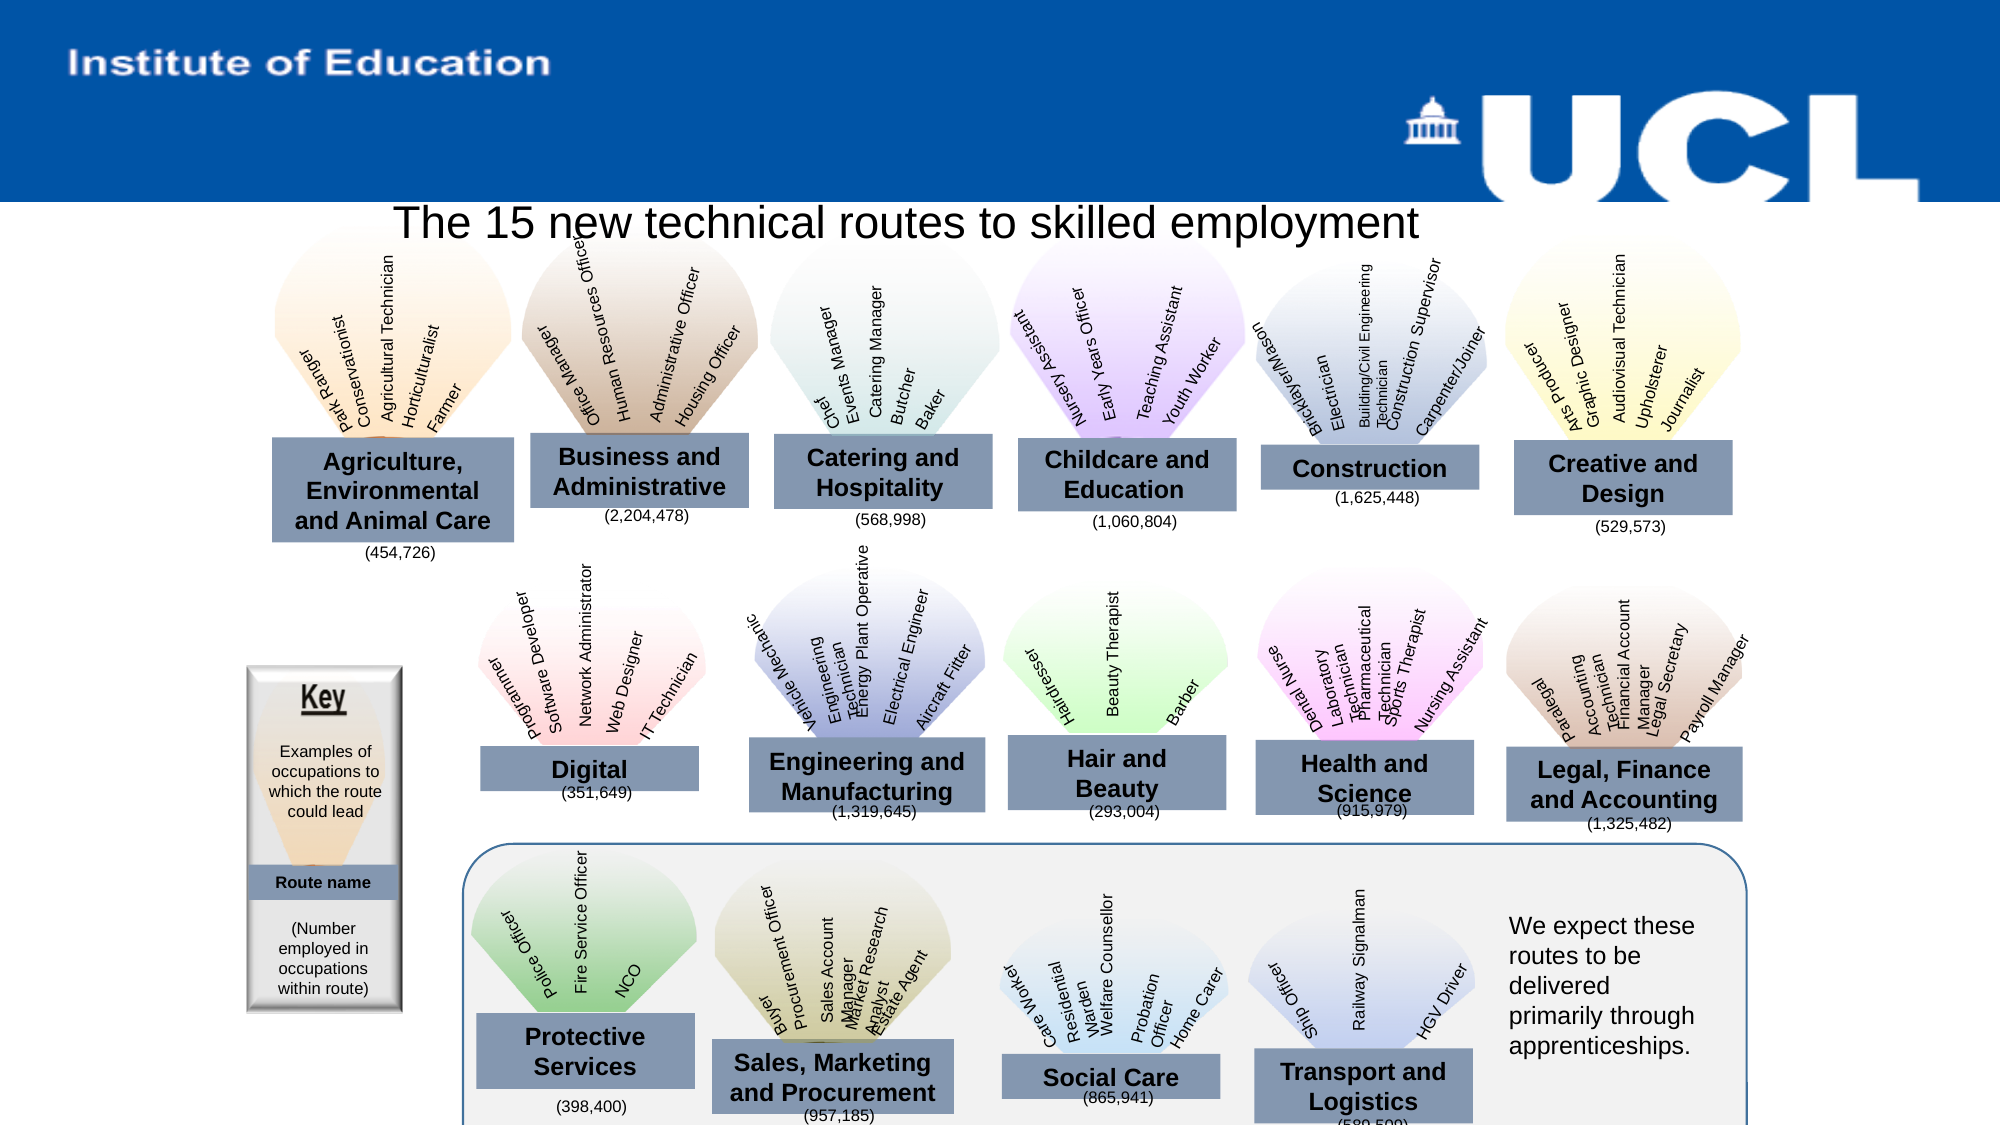

# The 15 new technical routes to skilled employment
Business and Administrative
Human Resources Officer
Administrative Officer
Office Manager
Housing Officer
(2,204,478)
Building/Civil Engineering Technician
Construction Supervisor
Carpenter/Joiner
Electrician
Bricklayer/Mason
Construction
(1,625,448)
Conservationist
Agricultural Technician
Horticulturalist
Park Ranger
Farmer
Agriculture, Environmental and Animal Care
(454,726)
Events Manager
Catering Manager
Butcher
Chef
Baker
Catering and Hospitality
(568,998)
Childcare and Education
Early Years Officer
Teaching Assistant
Nursery Assistant
Youth Worker
(1,060,804)
Graphic Designer
Audiovisual Technician
Upholsterer
Journalist
Arts Producer
Creative and Design
(529,573)
Hair and Beauty
Beauty Therapist
Barber
Hairdresser
(293,004)
Network Administrator
Software Developer
Web Designer
IT Technician
Programmer
Digital
(351,649)
Energy Plant Operative
Electrical Engineer
Engineering Technician
Aircraft Fitter
Vehicle Mechanic
Engineering and Manufacturing
(1,319,645)
Legal, Finance and Accounting
Financial Account Manager
Legal Secretary
Accounting Technician
Payroll Manager
Paralegal
(1,325,482)
Laboratory Technician
Pharmaceutical Technician
Sports Therapist
Nursing Assistant
Dental Nurse
Health and Science
(915,979)
Examples of occupations to which the route could lead
Route name
(Number employed in occupations within route)
Fire Service Officer
Protective Services
NCO
Police Officer
(398,400)
Transport and Logistics
Railway Signalman
HGV Driver
Ship Officer
(589,509)
Sales Account Manager
Market Research Analyst
Procurement Officer
Buyer
Estate Agent
Sales, Marketing and Procurement
(957,185)
Welfare Counsellor
Residential Warden
Probation Officer
Home Carer
Care Worker
Social Care
(865,941)
We expect these routes to be delivered primarily through apprenticeships.